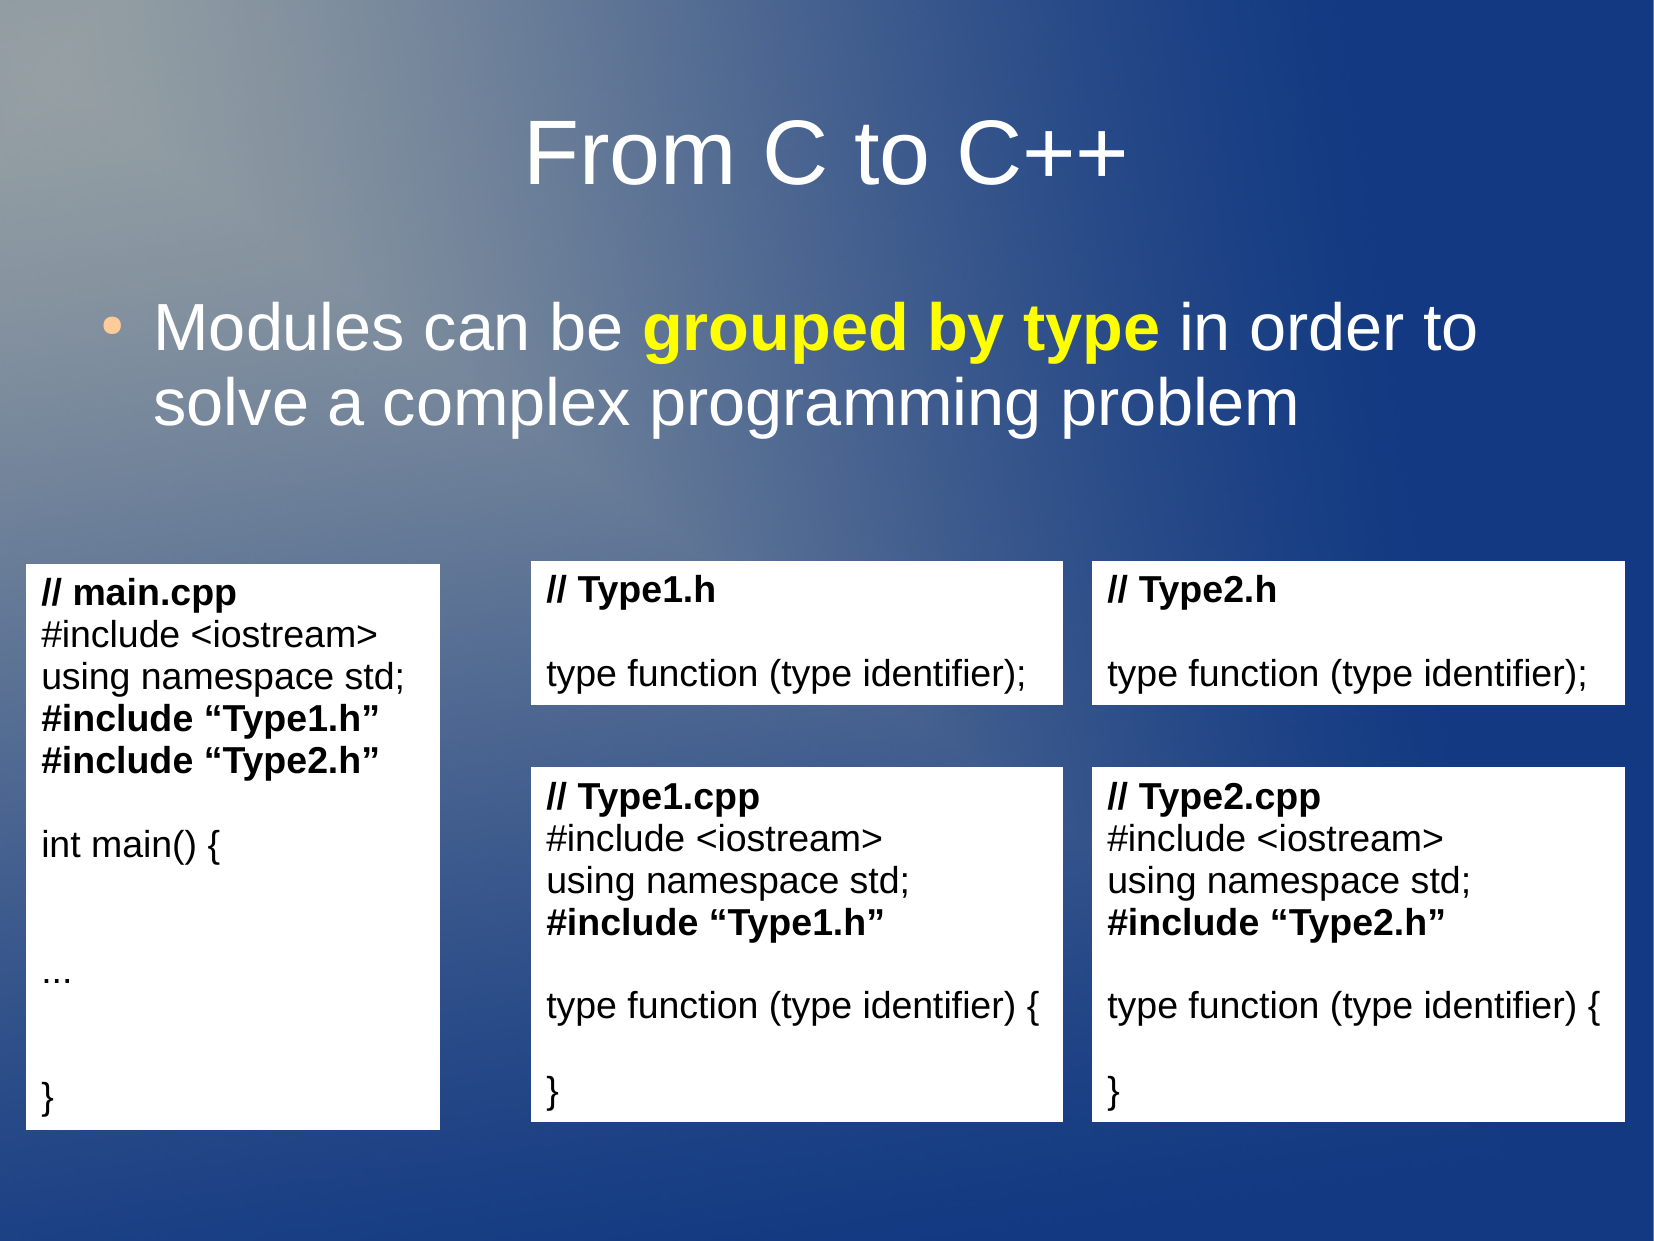

# From C to C++
Modules can be grouped by type in order to solve a complex programming problem
// Type1.h
type function (type identifier);
// Type2.h
type function (type identifier);
// main.cpp
#include <iostream>
using namespace std;
#include “Type1.h”
#include “Type2.h”
int main() {
...
}
// Type1.cpp
#include <iostream>
using namespace std;
#include “Type1.h”
type function (type identifier) {
}
// Type2.cpp
#include <iostream>
using namespace std;
#include “Type2.h”
type function (type identifier) {
}